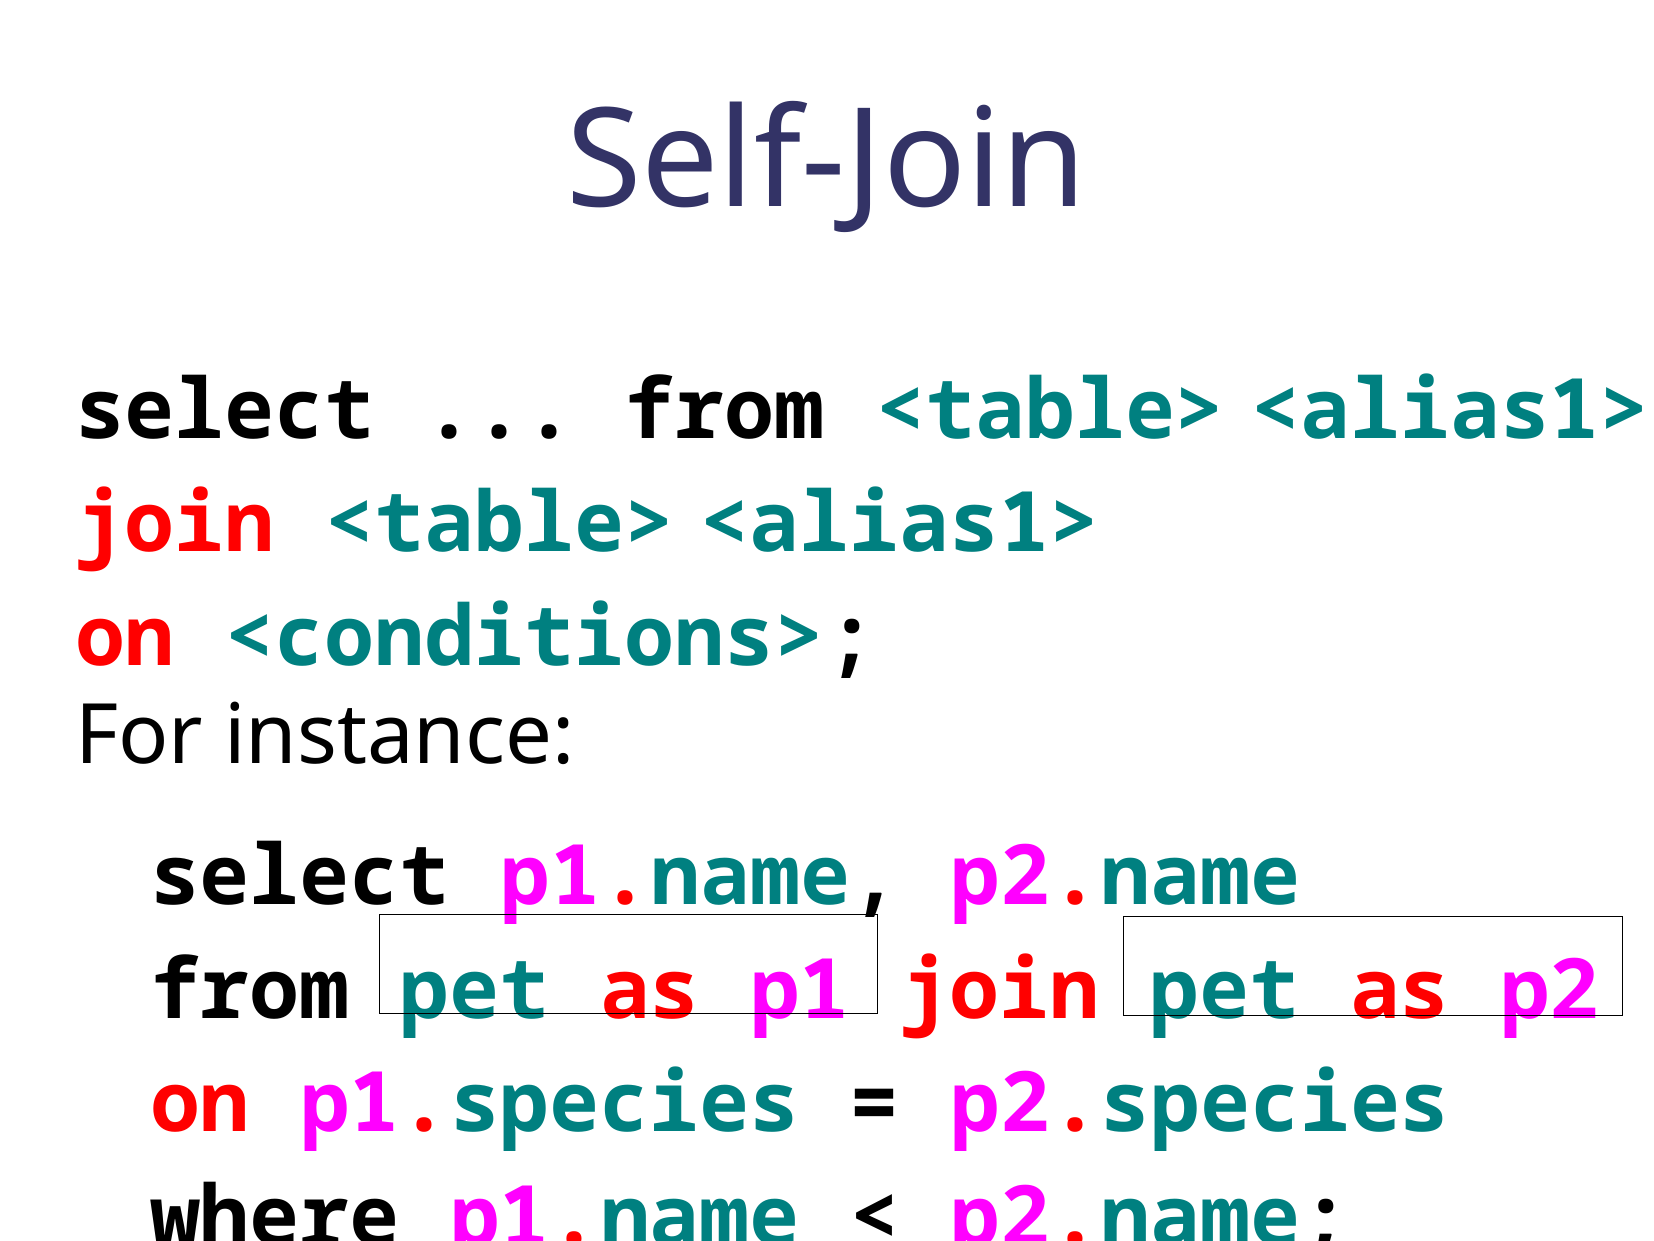

# Self-Join
select ... from <table> <alias1>
join <table> <alias1>
on <conditions>;
For instance:
select p1.name, p2.name
from pet as p1 join pet as p2
on p1.species = p2.species
where p1.name < p2.name;